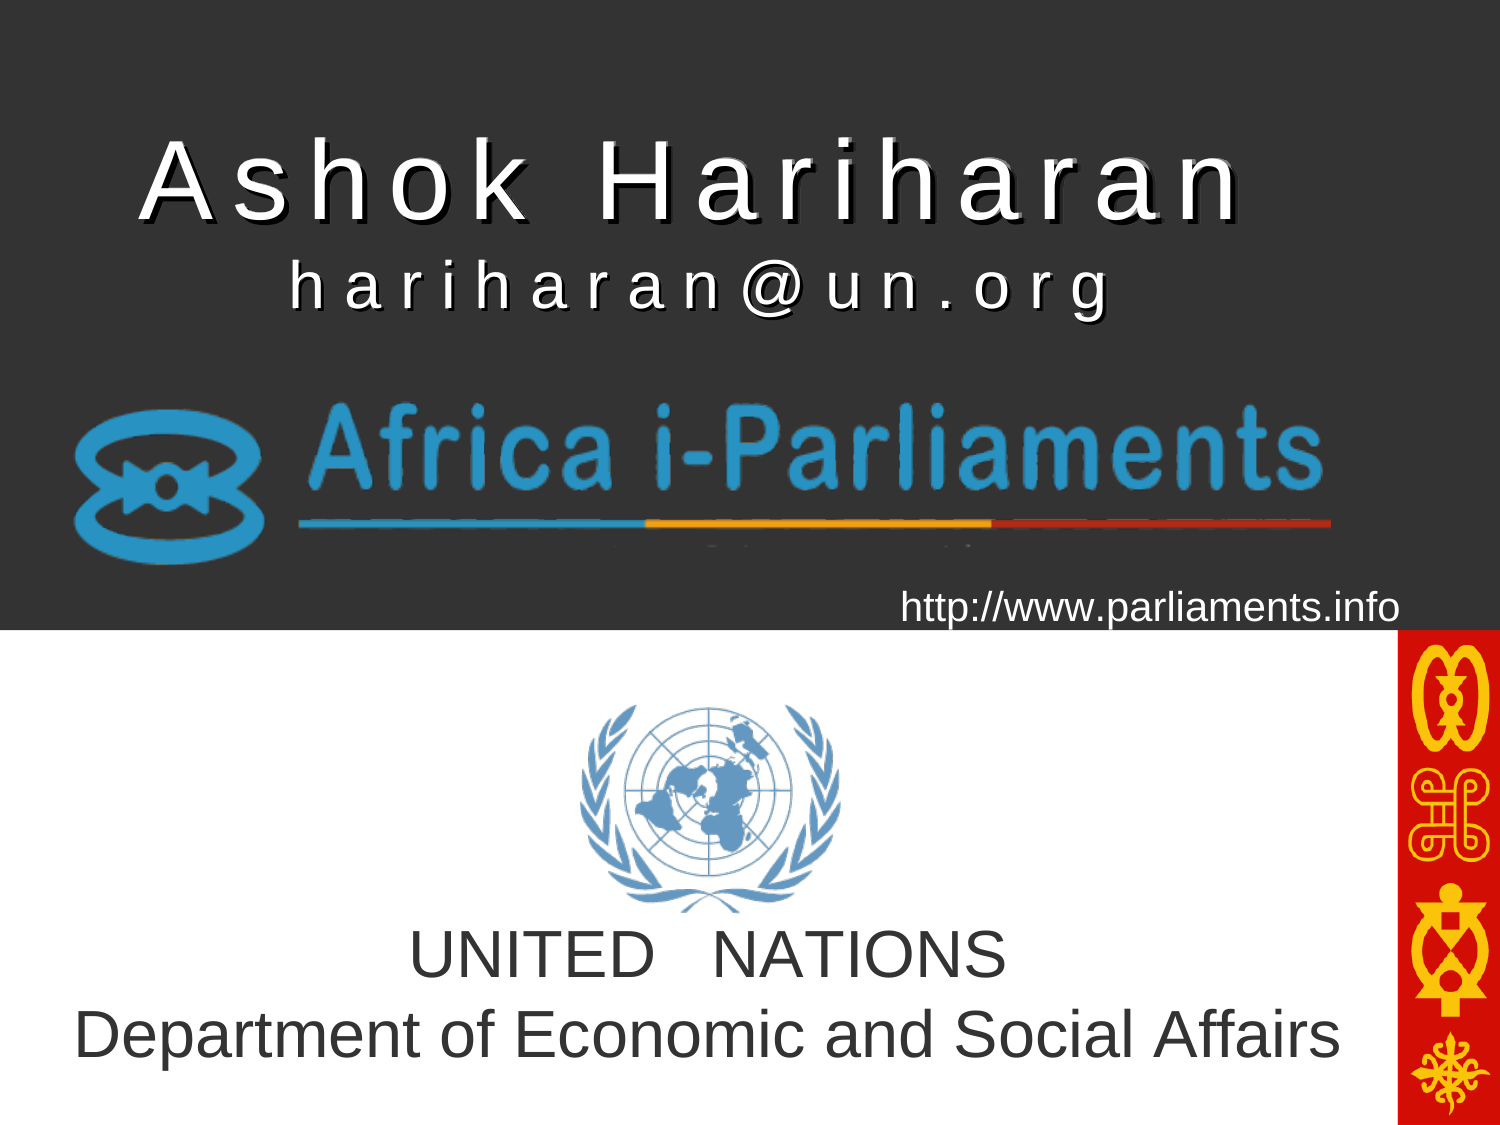

# Ashok Hariharan hariharan@un.org
http://www.parliaments.info
UNITED NATIONS
Department of Economic and Social Affairs